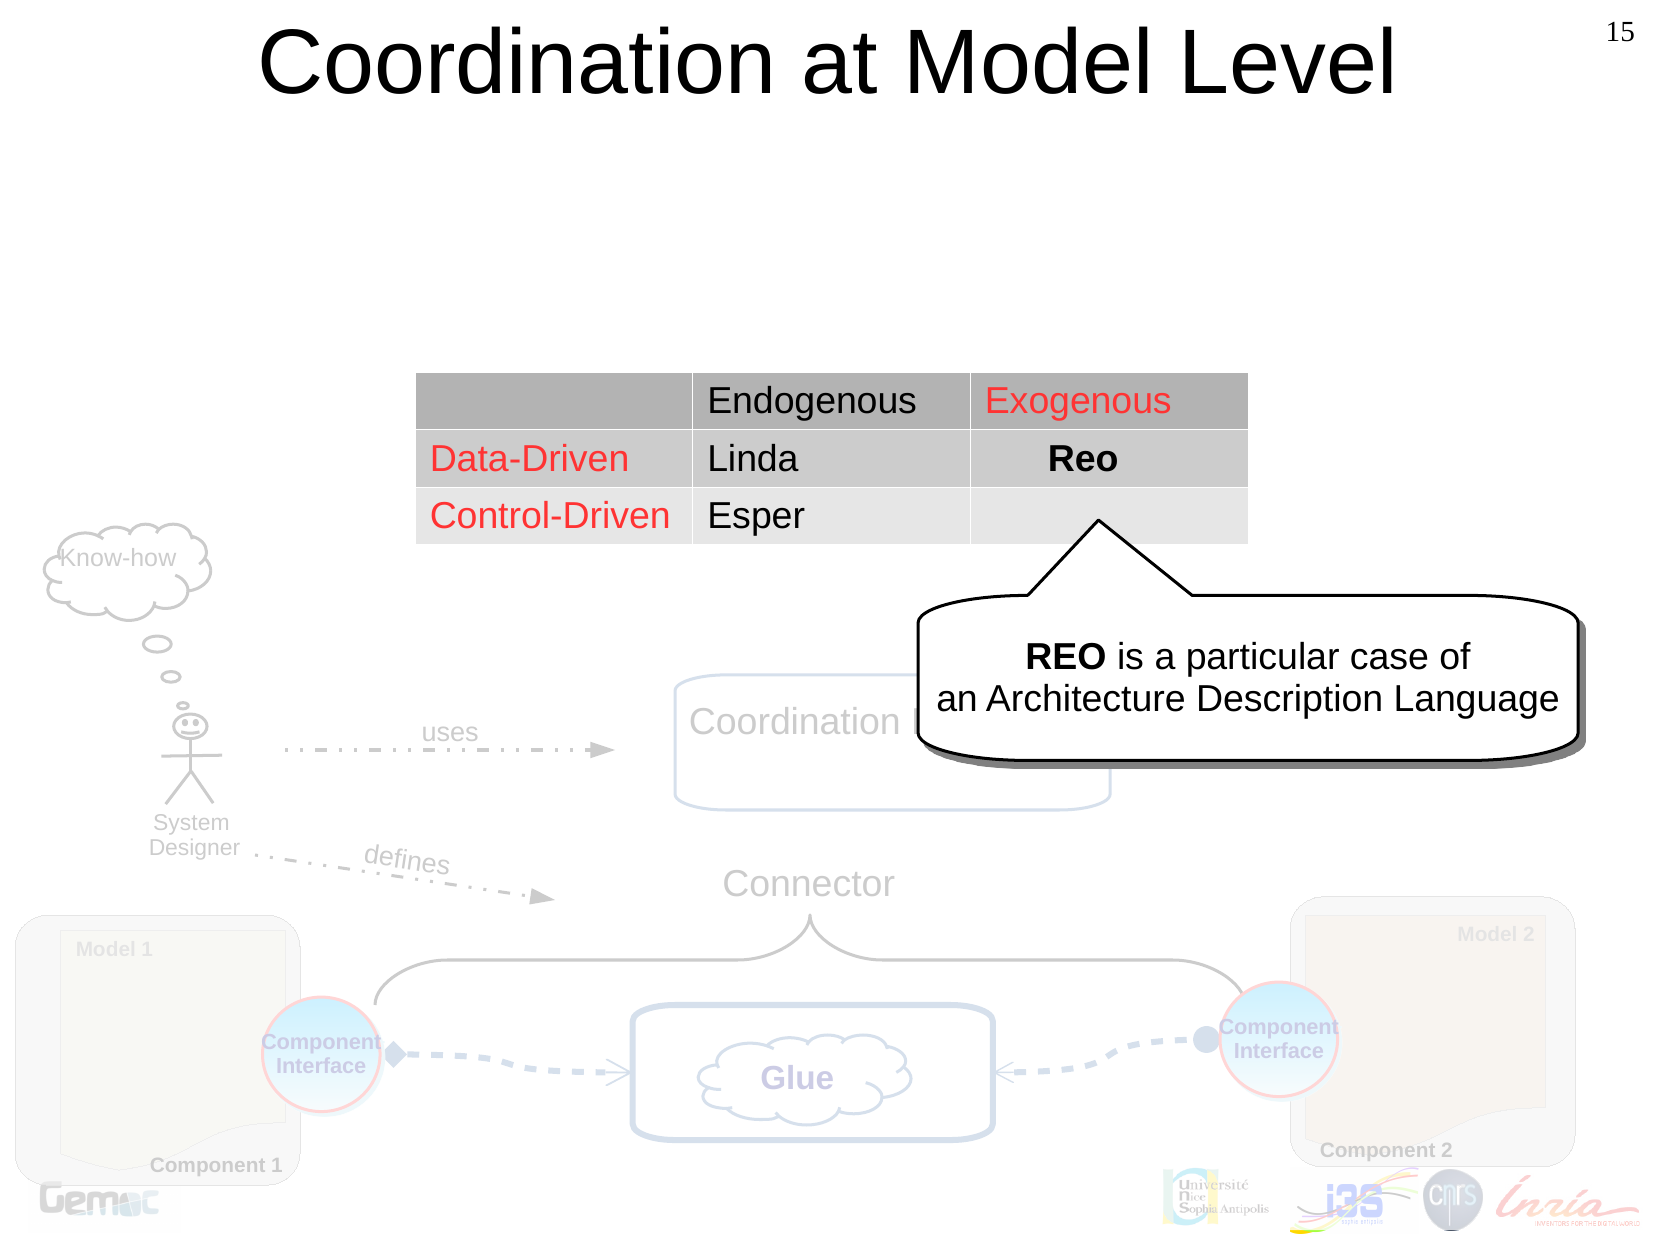

# Coordination at Model Level
15
| | Endogenous | Exogenous |
| --- | --- | --- |
| Data-Driven | Linda | Reo |
| Control-Driven | Esper | |
Know-how
REO is a particular case of
an Architecture Description Language
Coordination Languages
uses
System
Designer
defines
Connector
Model 2
Model 1
Component
Interface
Component
Interface
Glue
Component 2
Component 1
Language 2
Language 2
Language 2
Language 2
Language 2
Language 2
 generates
 generates
 generates
 generates
 generates
 generates
Conforms to
Conforms to
Conforms to
Conforms to
Conforms to
Conforms to
System
Designer
System
Designer
System
Designer
System
Designer
System
Designer
System
Designer
defines
defines
defines
defines
defines
defines
Model 1
Model 2
Model 3
Model 1
Model 2
Model 3
Model 1
Model 2
Model 3
Model 1
Model 2
Model 3
Model 1
Model 2
Model 3
Model 1
Model 2
Model 3
 Coordination
/
Communication
 Coordination
/
Communication
 Coordination
/
Communication
 Coordination
/
Communication
 Coordination
/
Communication
 Coordination
/
Communication
Model A
Model B
Model B
Model A
Model B
Model B
Model A
Model B
Model B
Model A
Model B
Model B
Model A
Model B
Model B
Model A
Model B
Model B